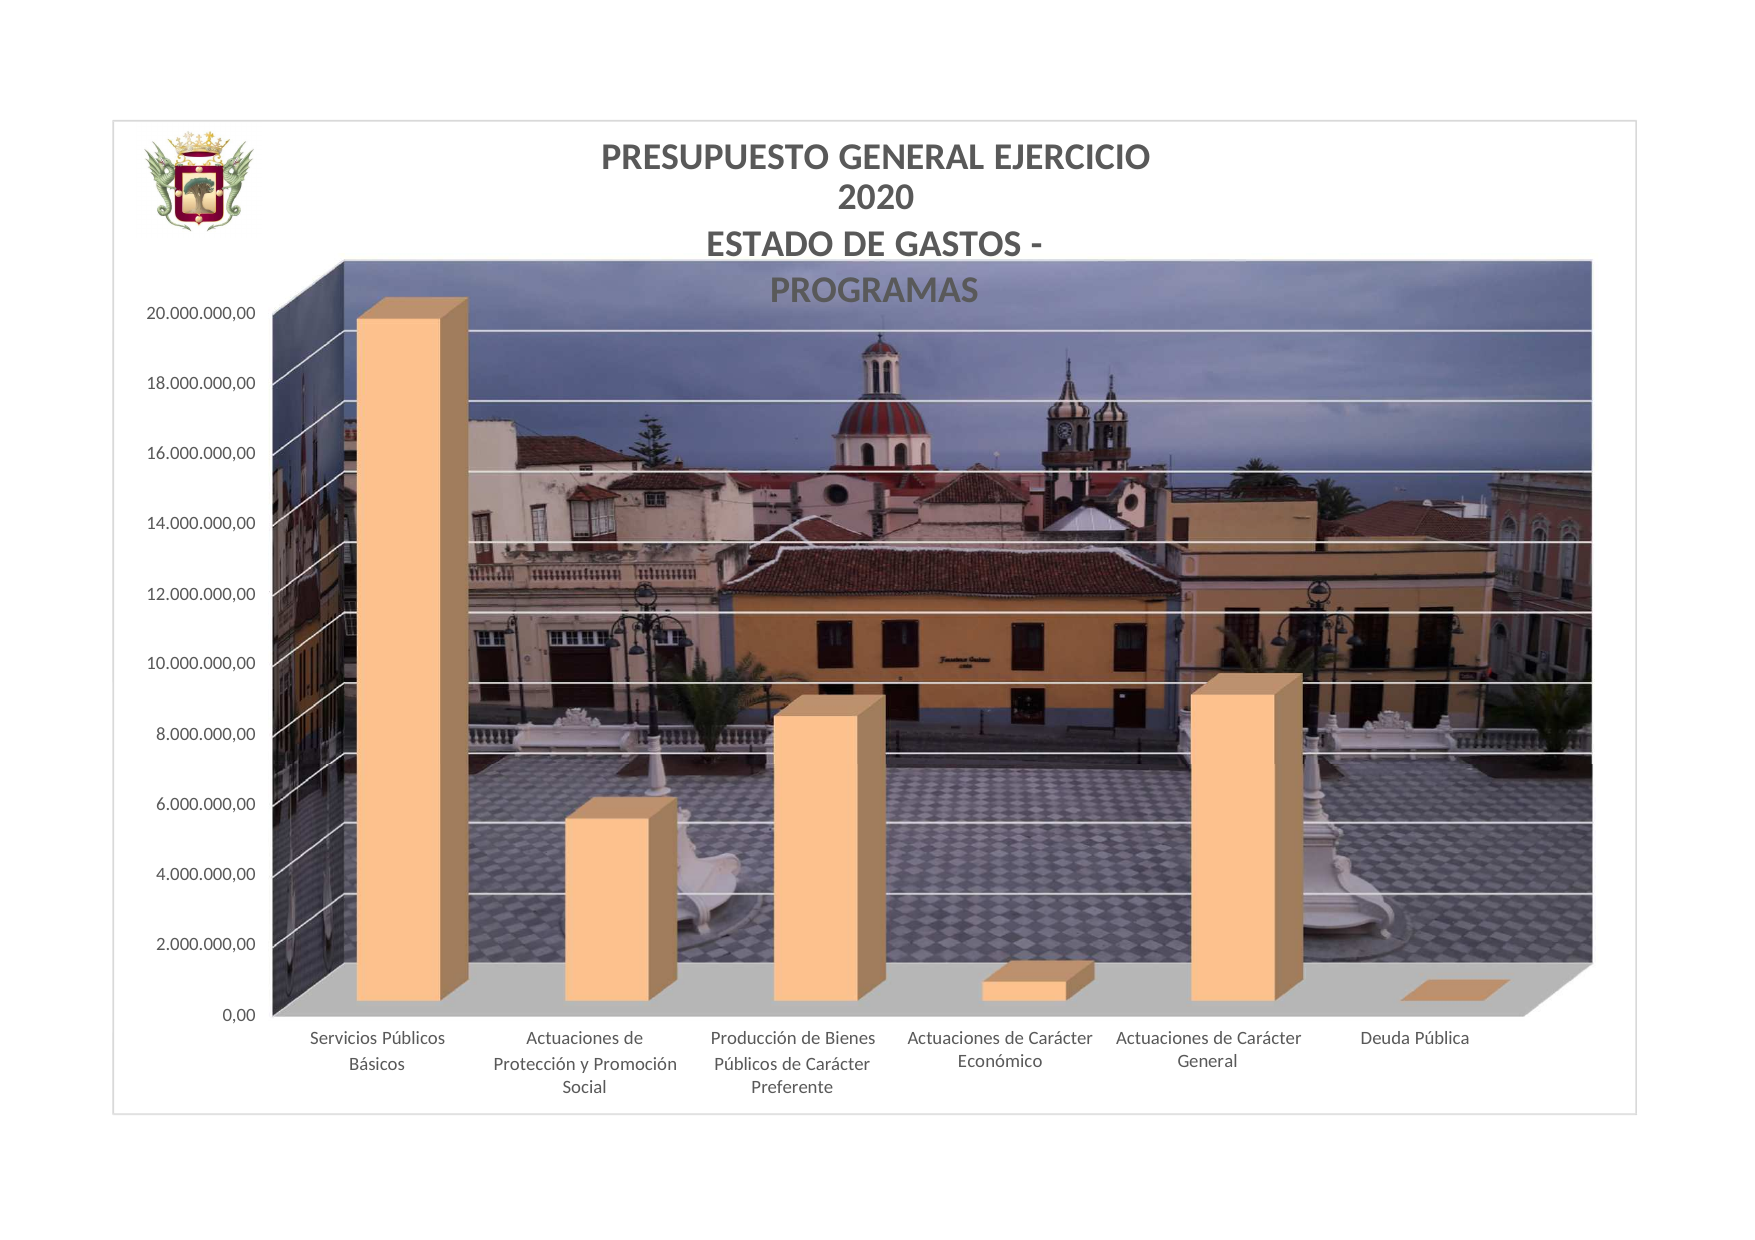

PRESUPUESTO GENERAL EJERCICIO 2020
ESTADO DE GASTOS - PROGRAMAS
20.000.000,00
18.000.000,00
16.000.000,00
14.000.000,00
12.000.000,00
10.000.000,00
8.000.000,00
6.000.000,00
4.000.000,00
2.000.000,00
0,00
Servicios Públicos
Básicos
Actuaciones de
Protección y Promoción
Social
Producción de Bienes
Públicos de Carácter
Preferente
Actuaciones de Carácter Actuaciones de Carácter
Deuda Pública
Económico
General